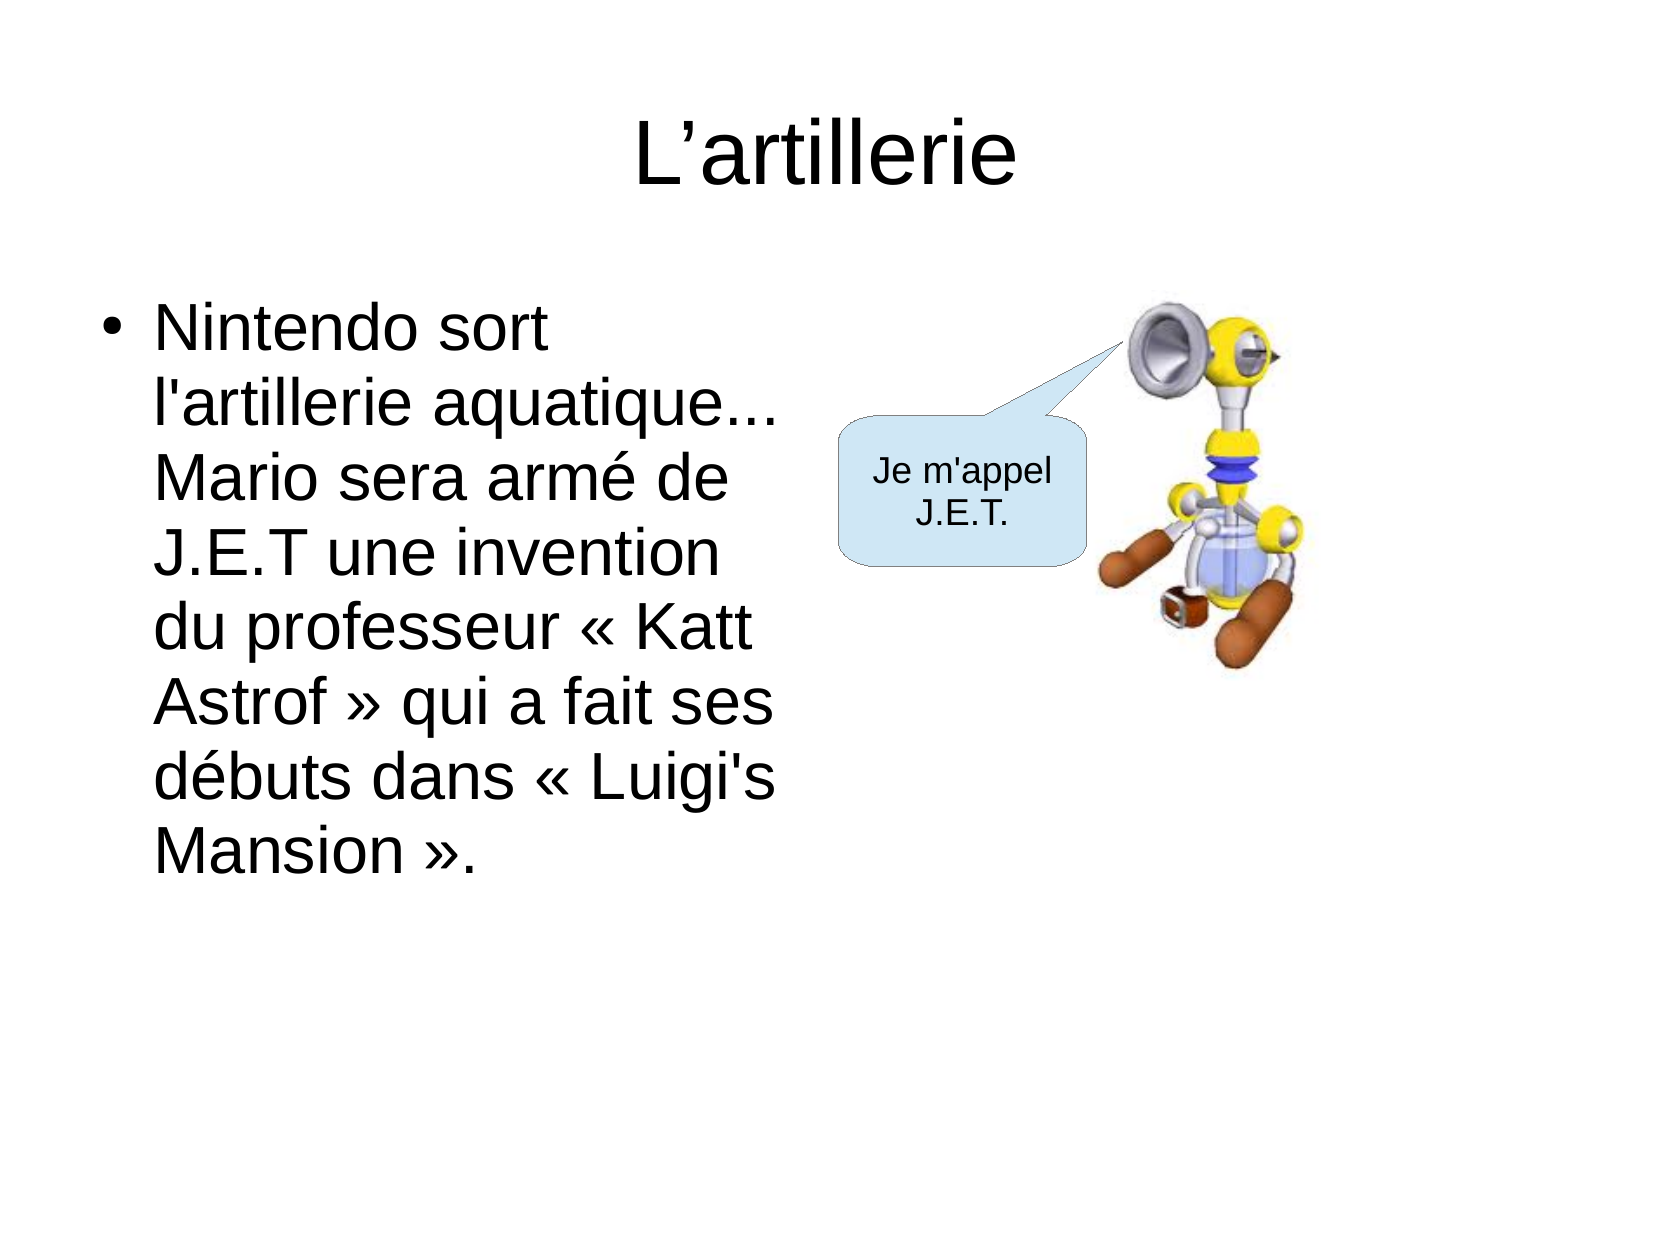

# L’artillerie
Nintendo sort l'artillerie aquatique... Mario sera armé de J.E.T une invention du professeur « Katt Astrof » qui a fait ses débuts dans « Luigi's Mansion ».
Je m'appel
J.E.T.